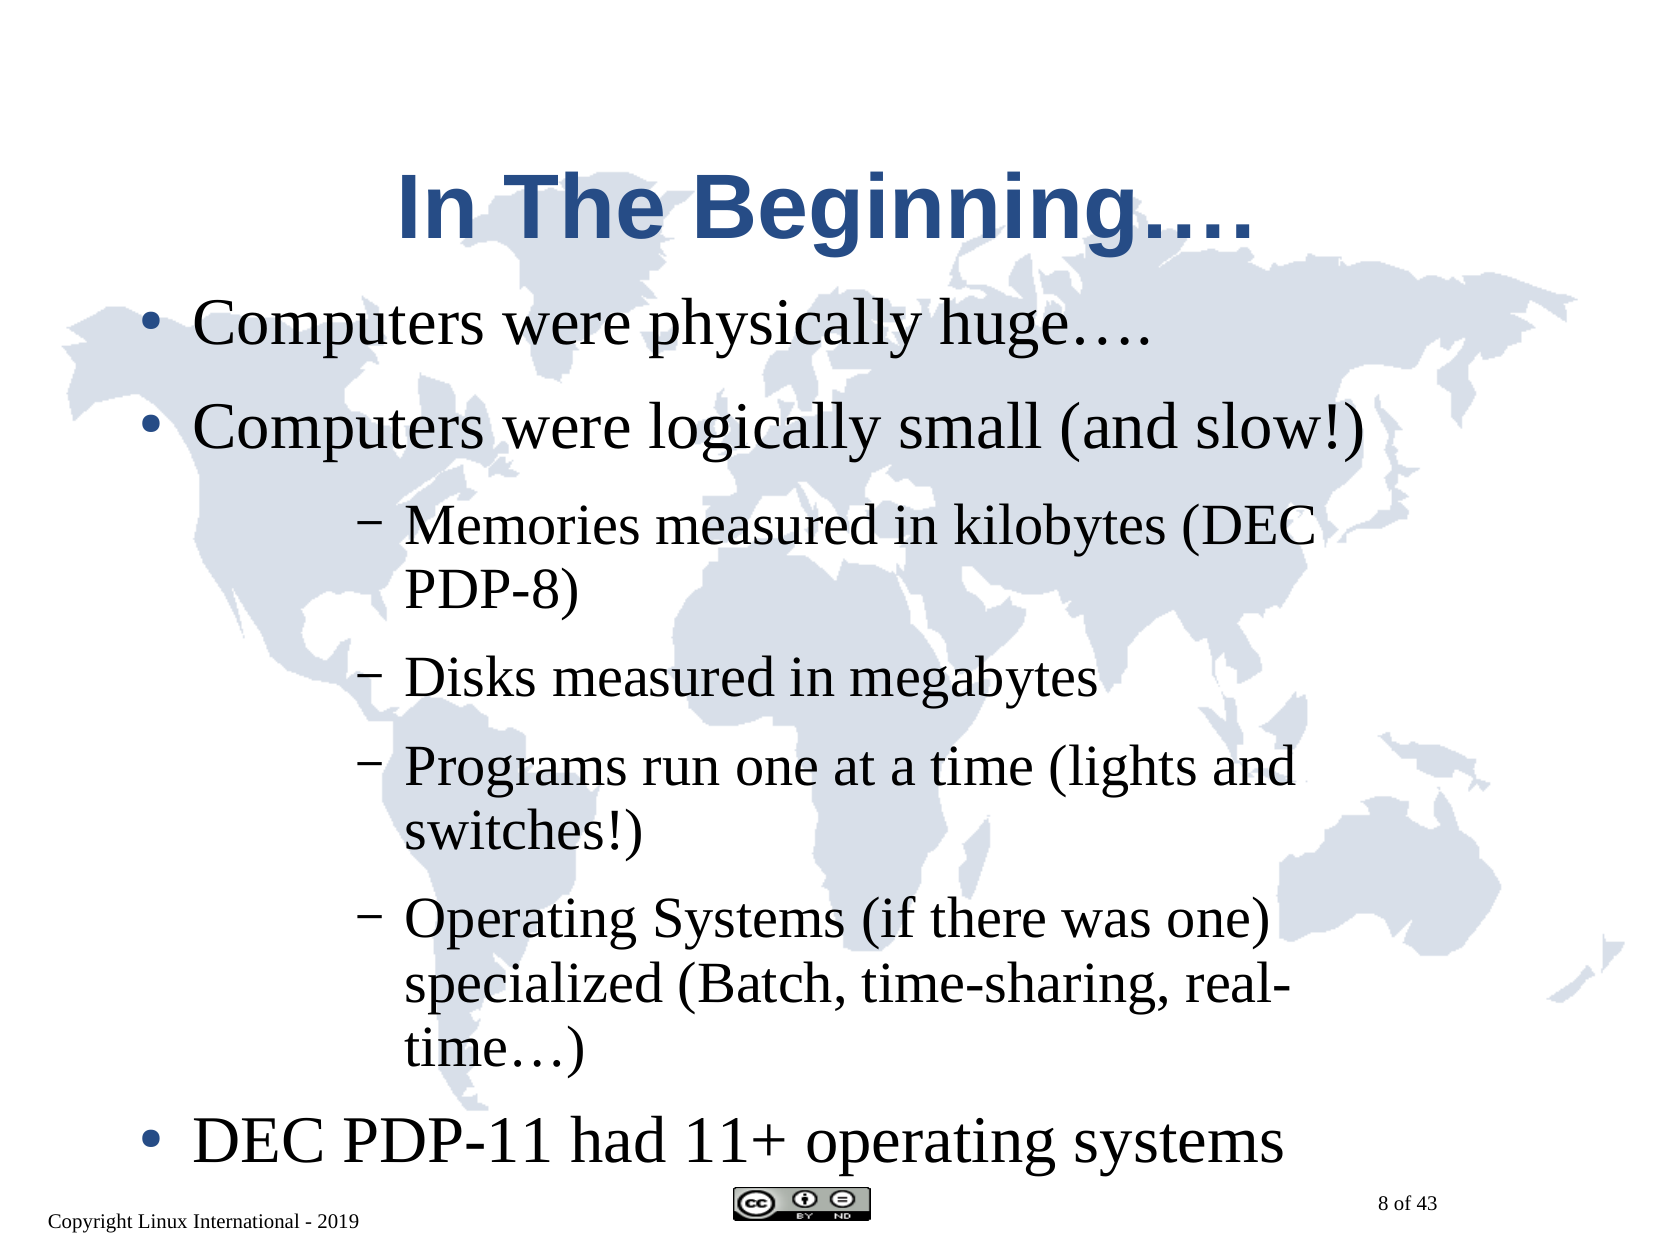

# In The Beginning….
Computers were physically huge….
Computers were logically small (and slow!)
Memories measured in kilobytes (DEC PDP-8)
Disks measured in megabytes
Programs run one at a time (lights and switches!)
Operating Systems (if there was one) specialized (Batch, time-sharing, real-time…)
DEC PDP-11 had 11+ operating systems